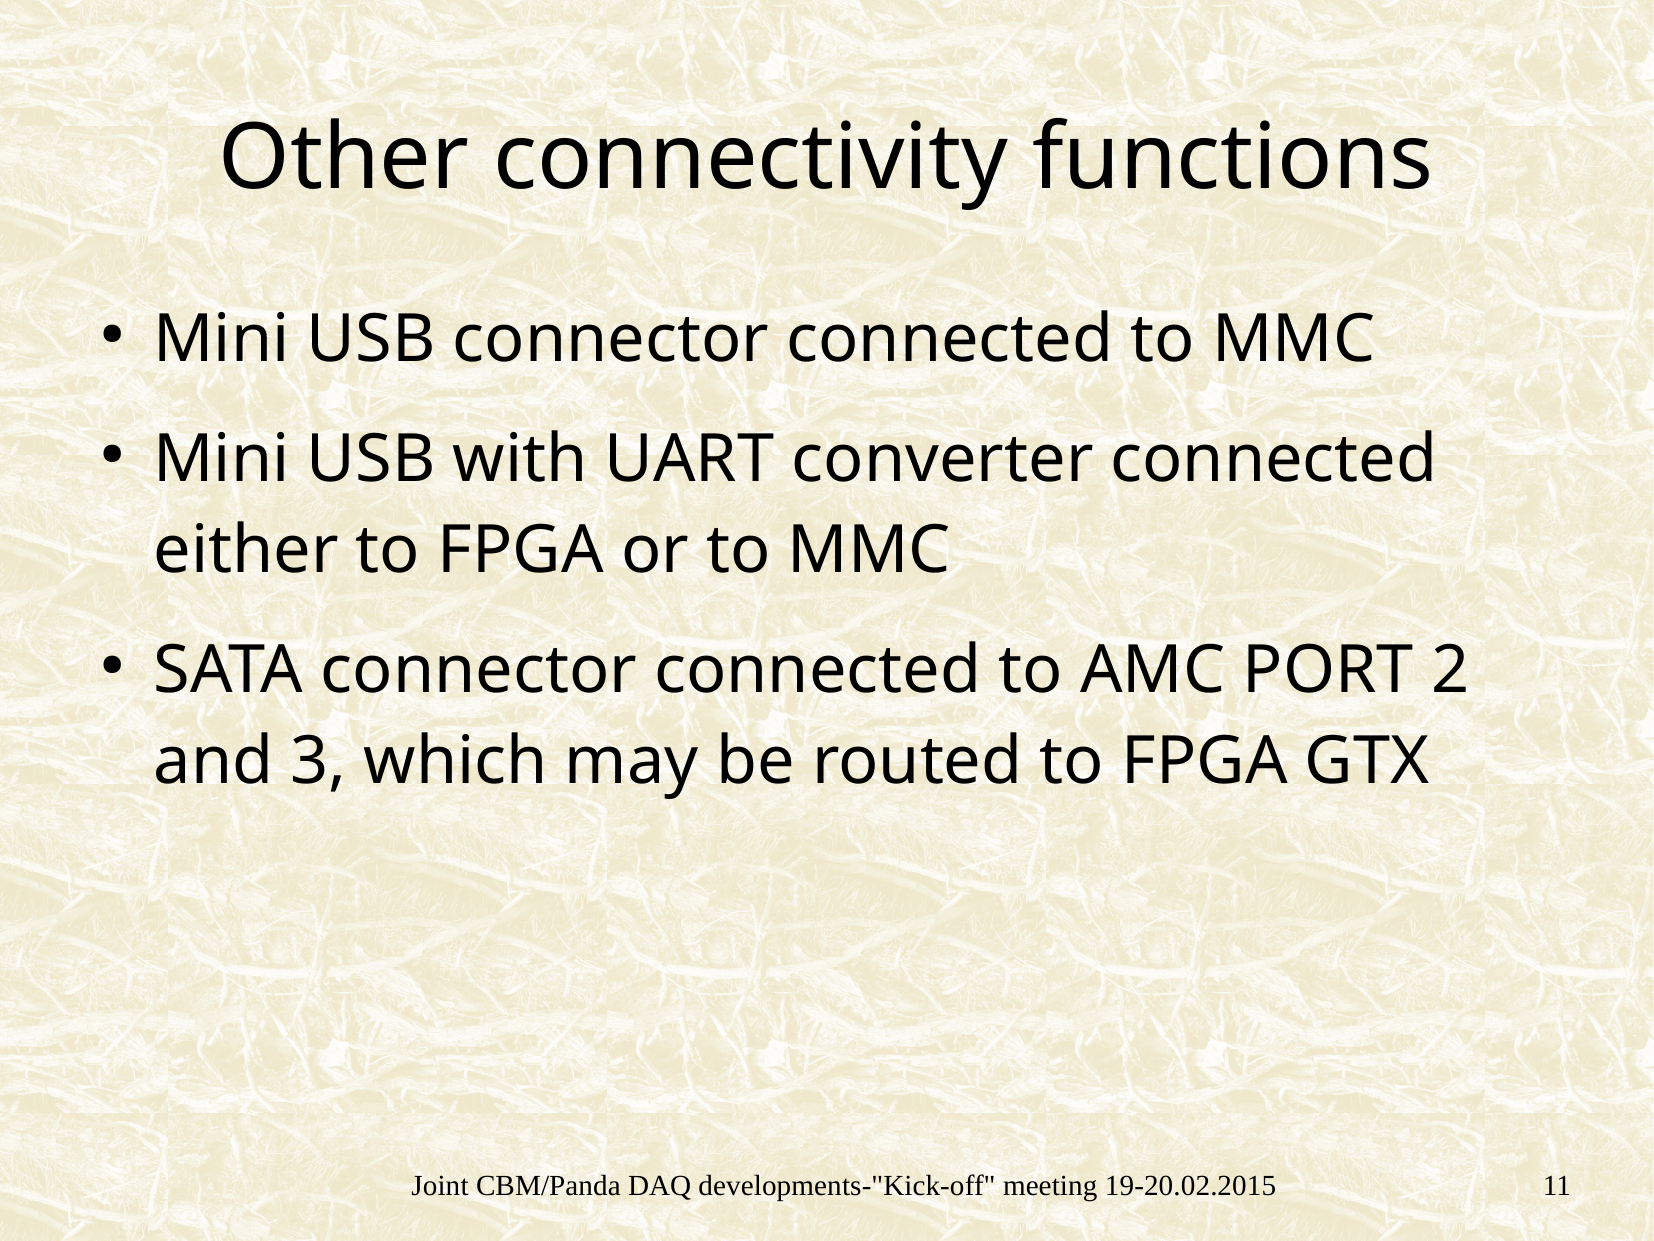

# Other connectivity functions
Mini USB connector connected to MMC
Mini USB with UART converter connected either to FPGA or to MMC
SATA connector connected to AMC PORT 2 and 3, which may be routed to FPGA GTX
Joint CBM/Panda DAQ developments-"Kick-off" meeting 19-20.02.2015
11